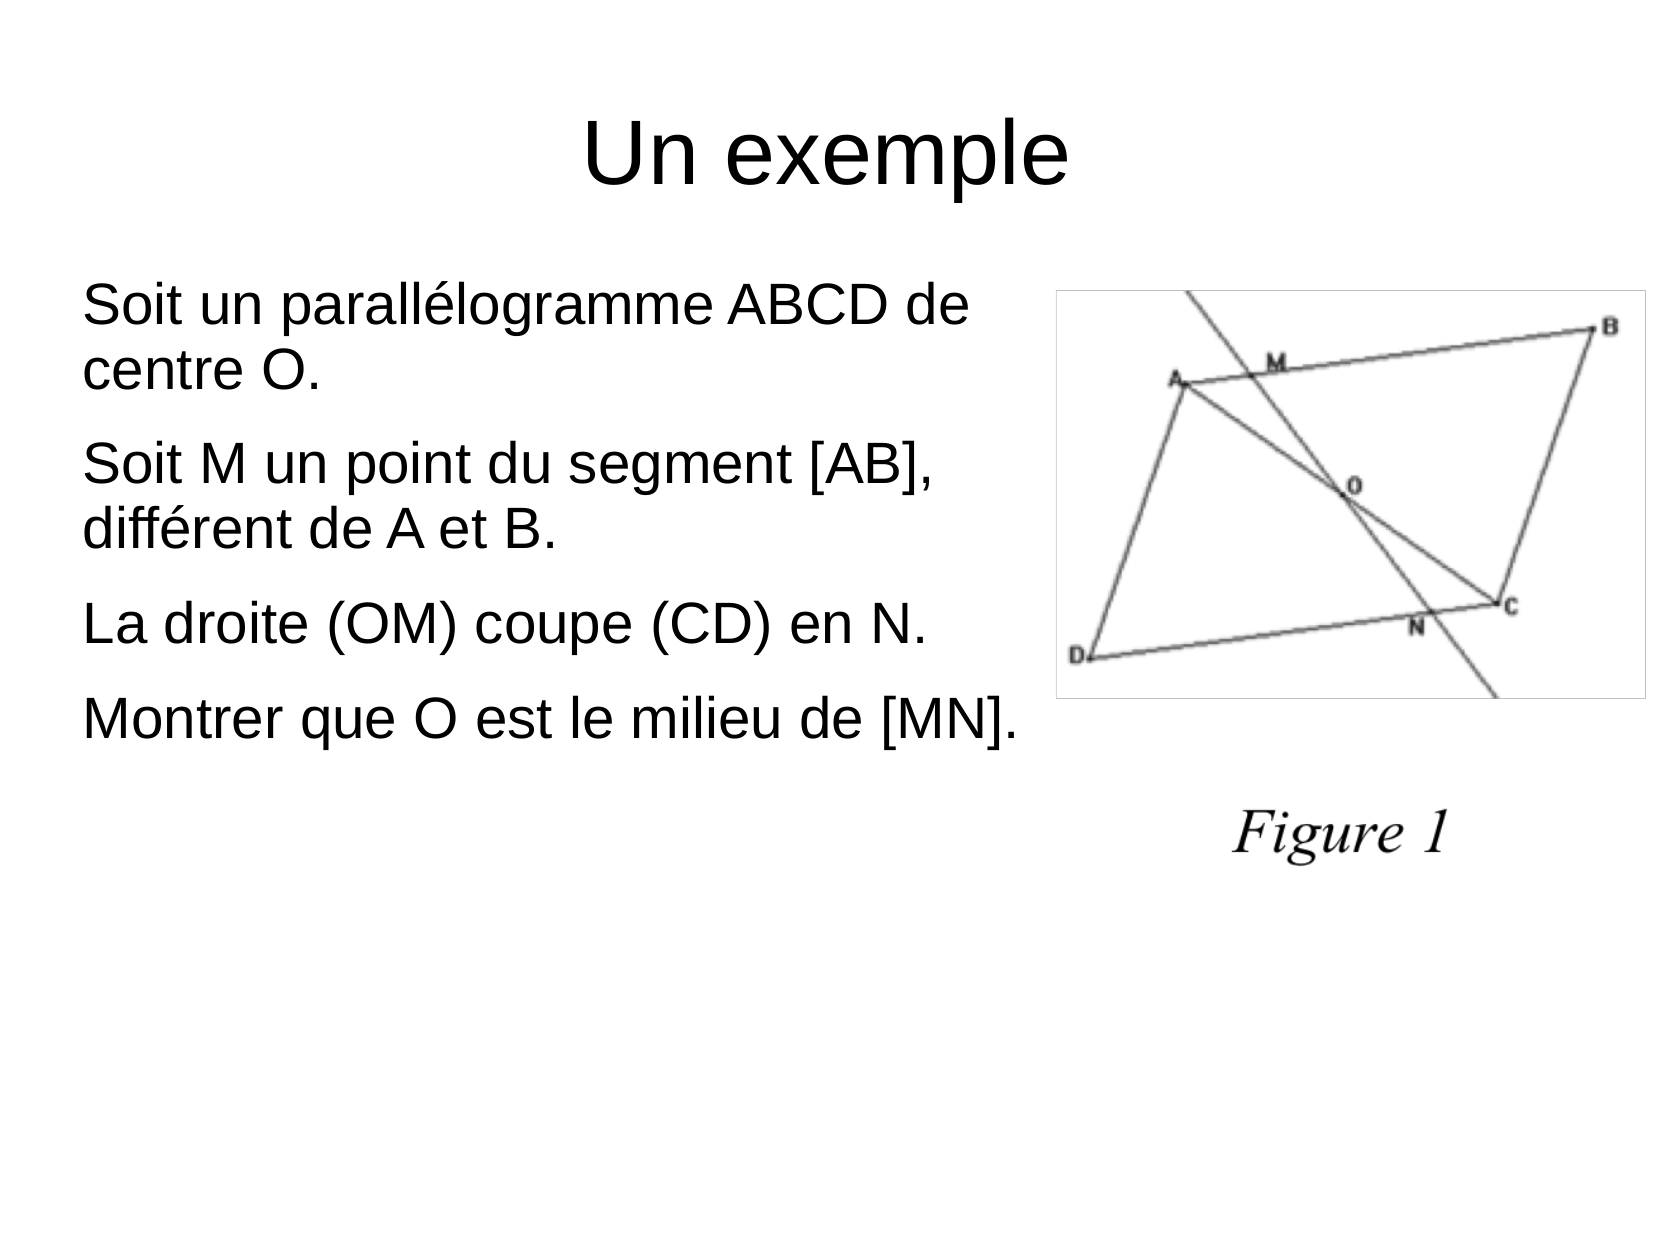

# Un exemple
Soit un parallélogramme ABCD de centre O.
Soit M un point du segment [AB], différent de A et B.
La droite (OM) coupe (CD) en N.
Montrer que O est le milieu de [MN].